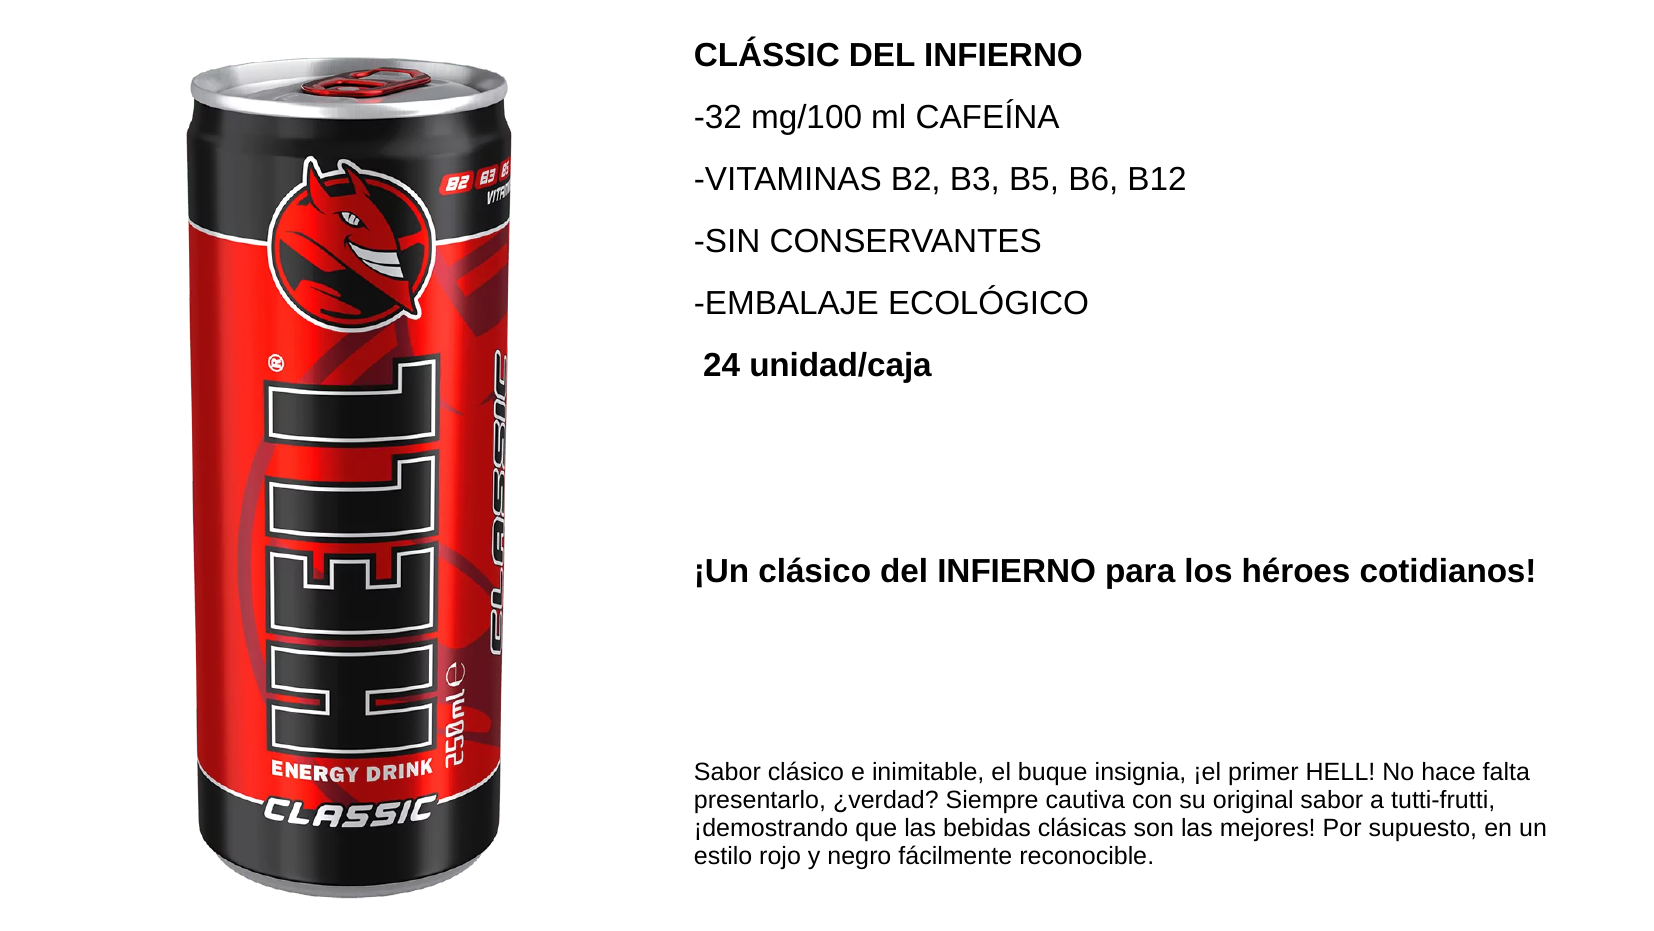

CLÁSSIC DEL INFIERNO
-32 mg/100 ml CAFEÍNA
-VITAMINAS B2, B3, B5, B6, B12
-SIN CONSERVANTES
-EMBALAJE ECOLÓGICO
 24 unidad/caja
¡Un clásico del INFIERNO para los héroes cotidianos!
Sabor clásico e inimitable, el buque insignia, ¡el primer HELL! No hace falta presentarlo, ¿verdad? Siempre cautiva con su original sabor a tutti-frutti, ¡demostrando que las bebidas clásicas son las mejores! Por supuesto, en un estilo rojo y negro fácilmente reconocible.